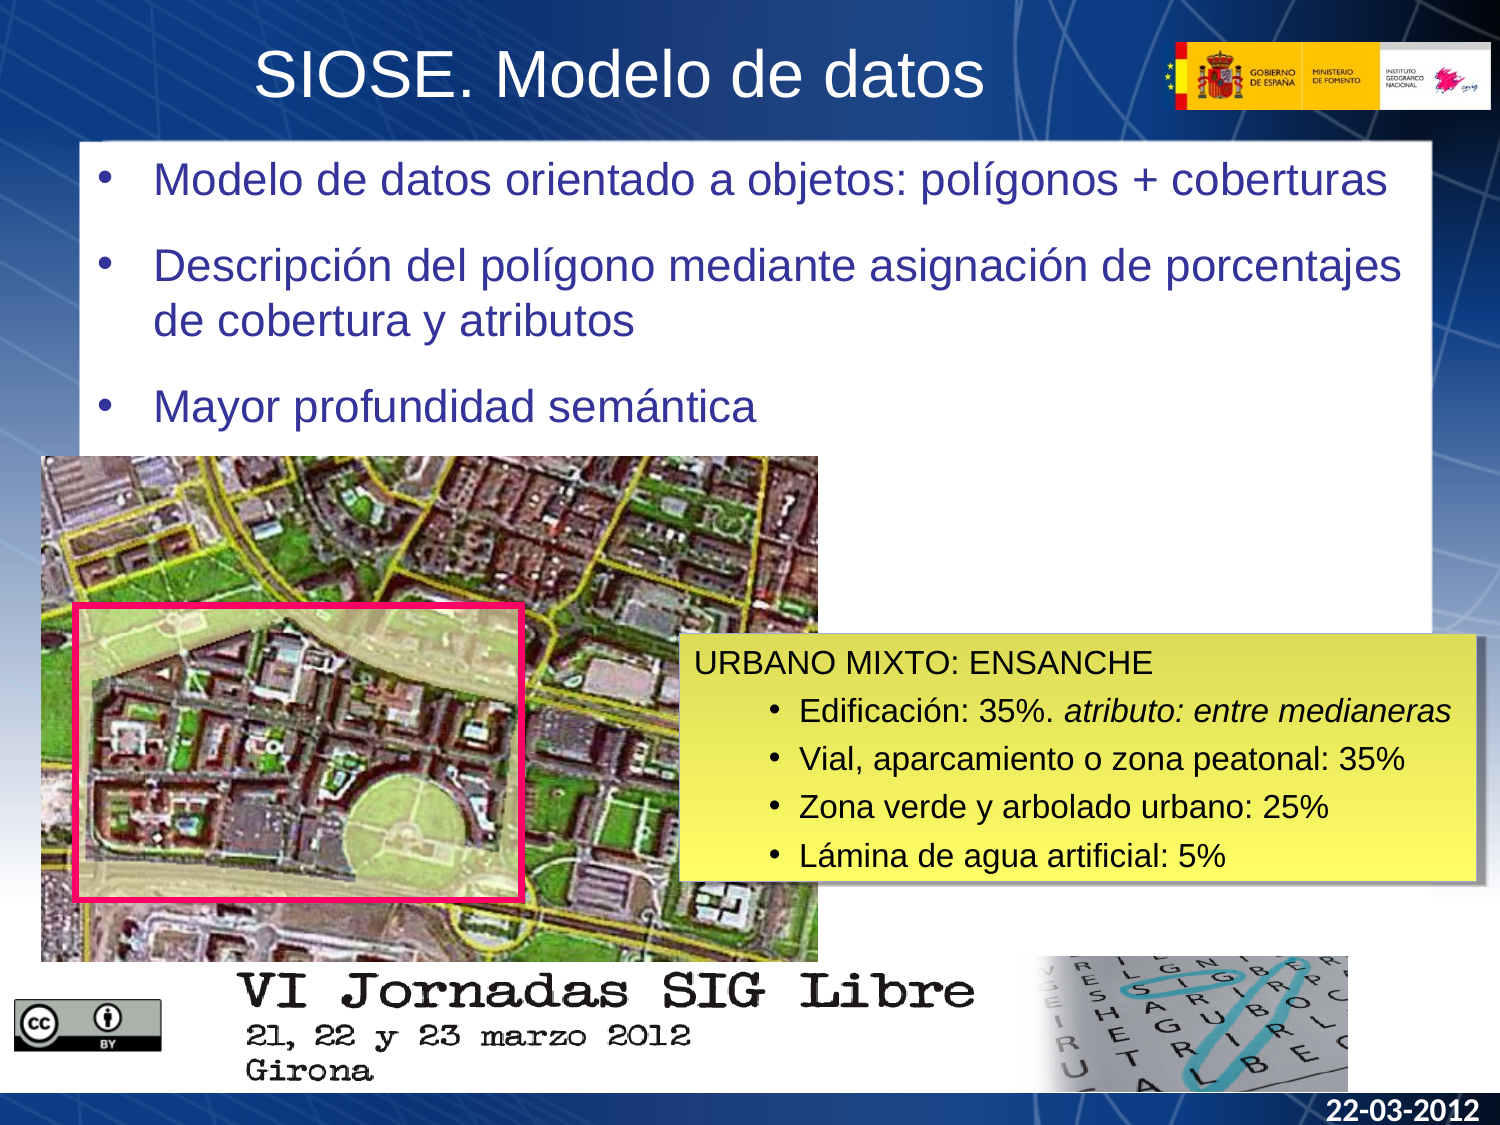

# SIOSE. Modelo de datos
Modelo de datos orientado a objetos: polígonos + coberturas
Descripción del polígono mediante asignación de porcentajes de cobertura y atributos
Mayor profundidad semántica
URBANO MIXTO: ENSANCHE
 Edificación: 35%. atributo: entre medianeras
 Vial, aparcamiento o zona peatonal: 35%
 Zona verde y arbolado urbano: 25%
 Lámina de agua artificial: 5%